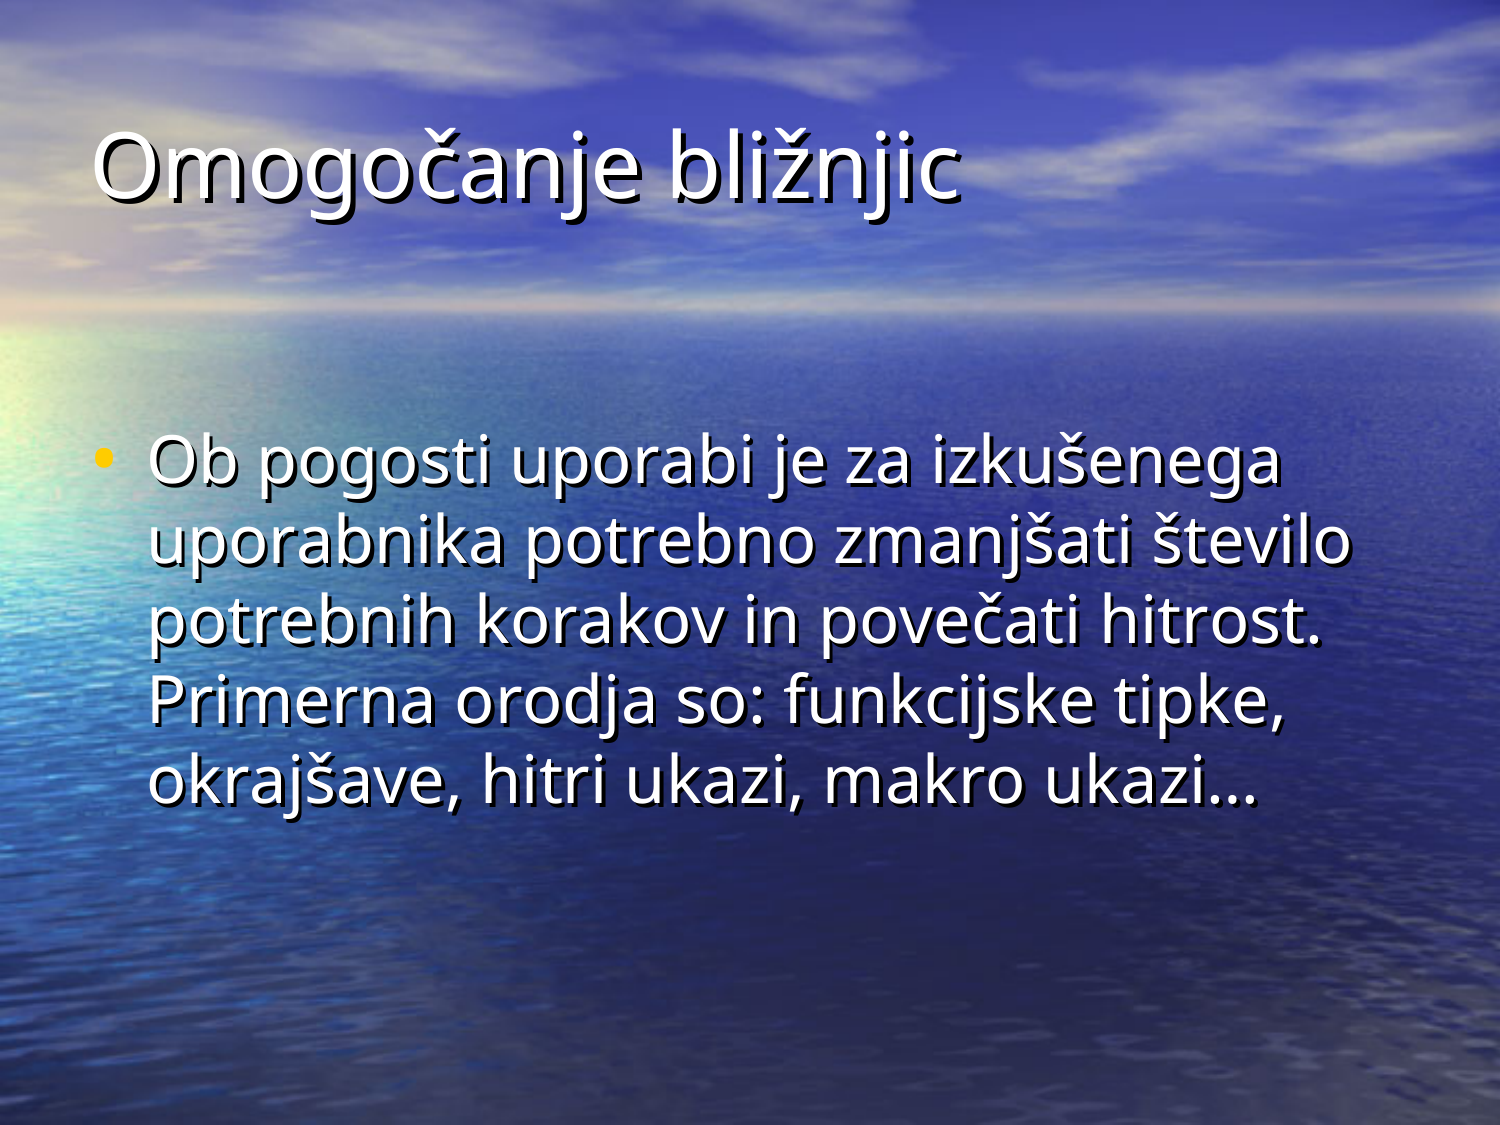

# Omogočanje bližnjic
Ob pogosti uporabi je za izkušenega uporabnika potrebno zmanjšati število potrebnih korakov in povečati hitrost. Primerna orodja so: funkcijske tipke, okrajšave, hitri ukazi, makro ukazi…